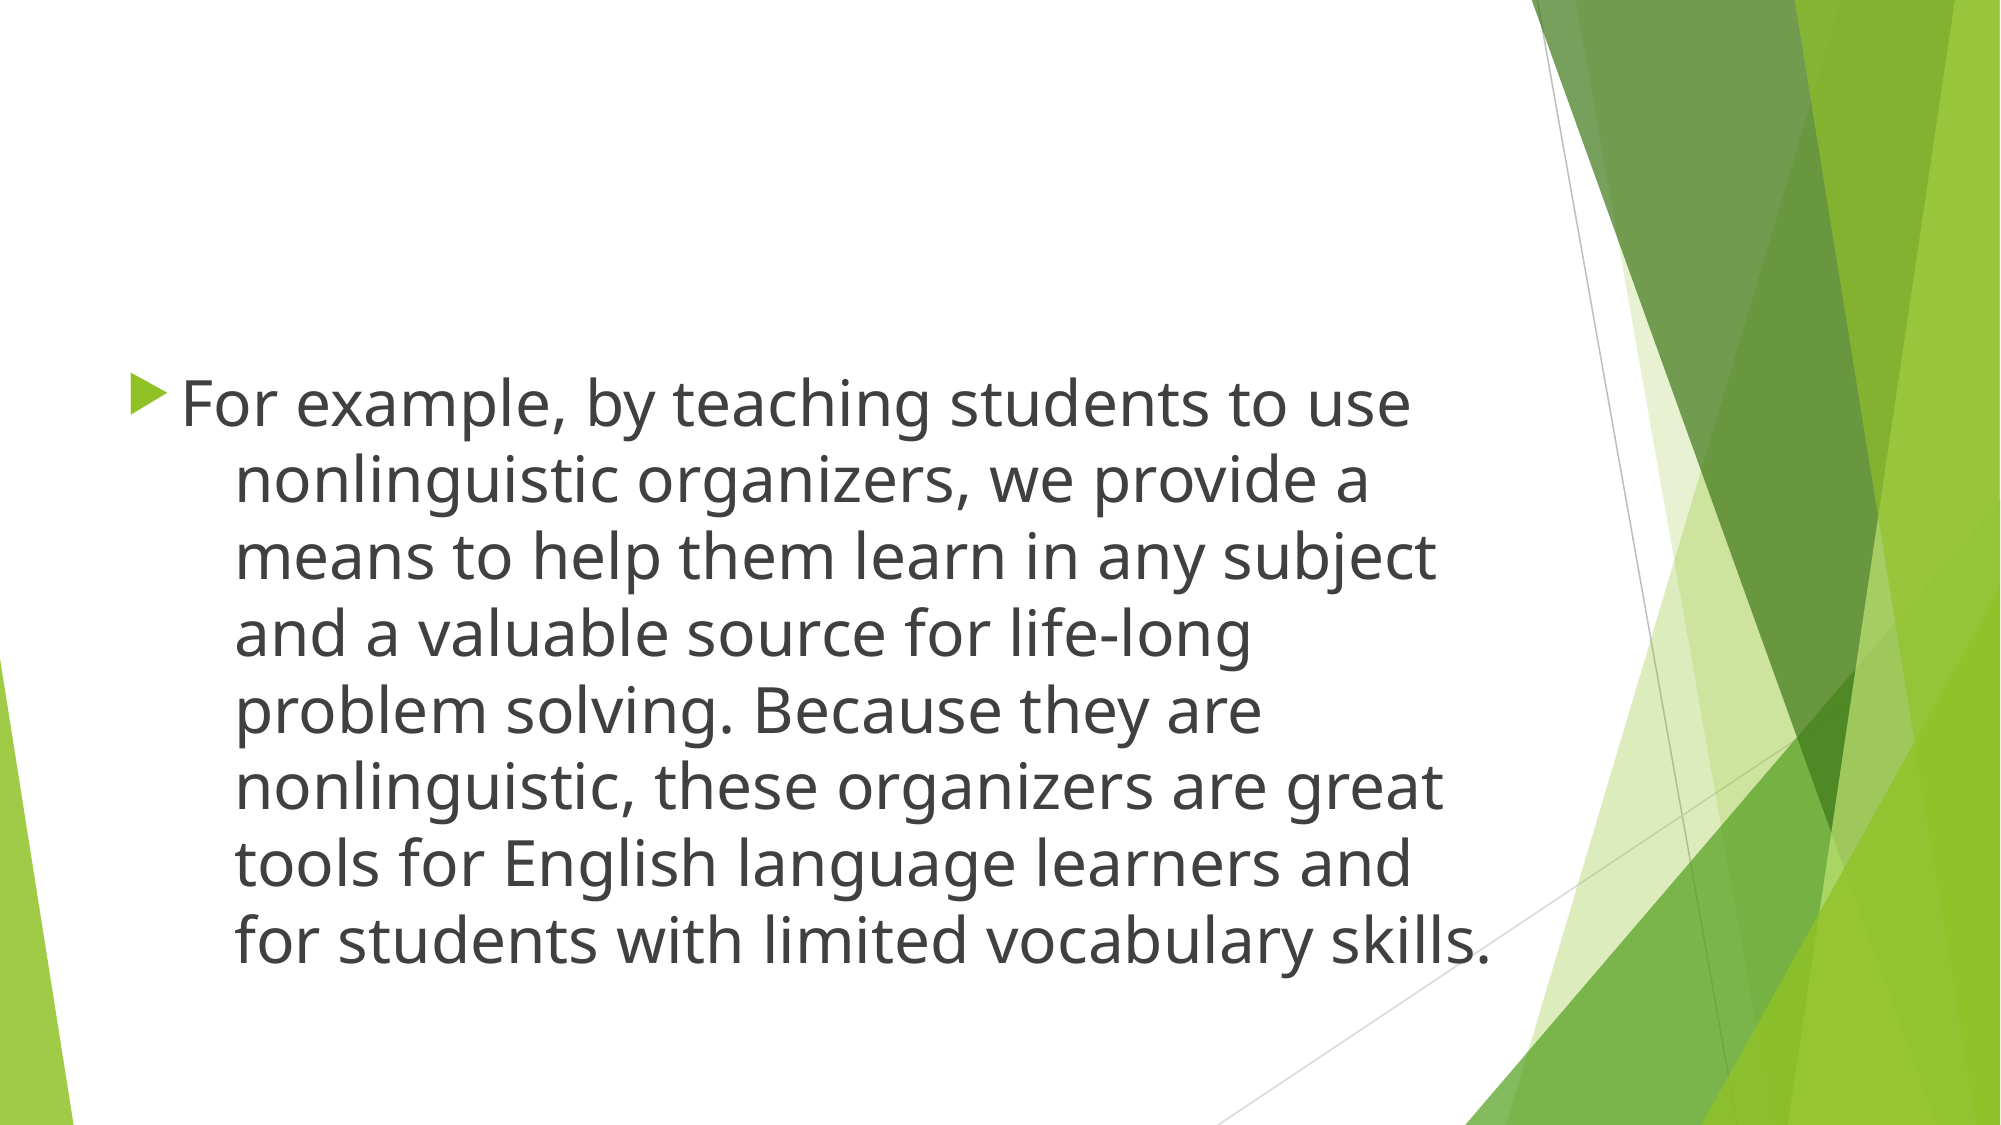

#
For example, by teaching students to use nonlinguistic organizers, we provide a means to help them learn in any subject and a valuable source for life-long problem solving. Because they are nonlinguistic, these organizers are great tools for English language learners and for students with limited vocabulary skills.